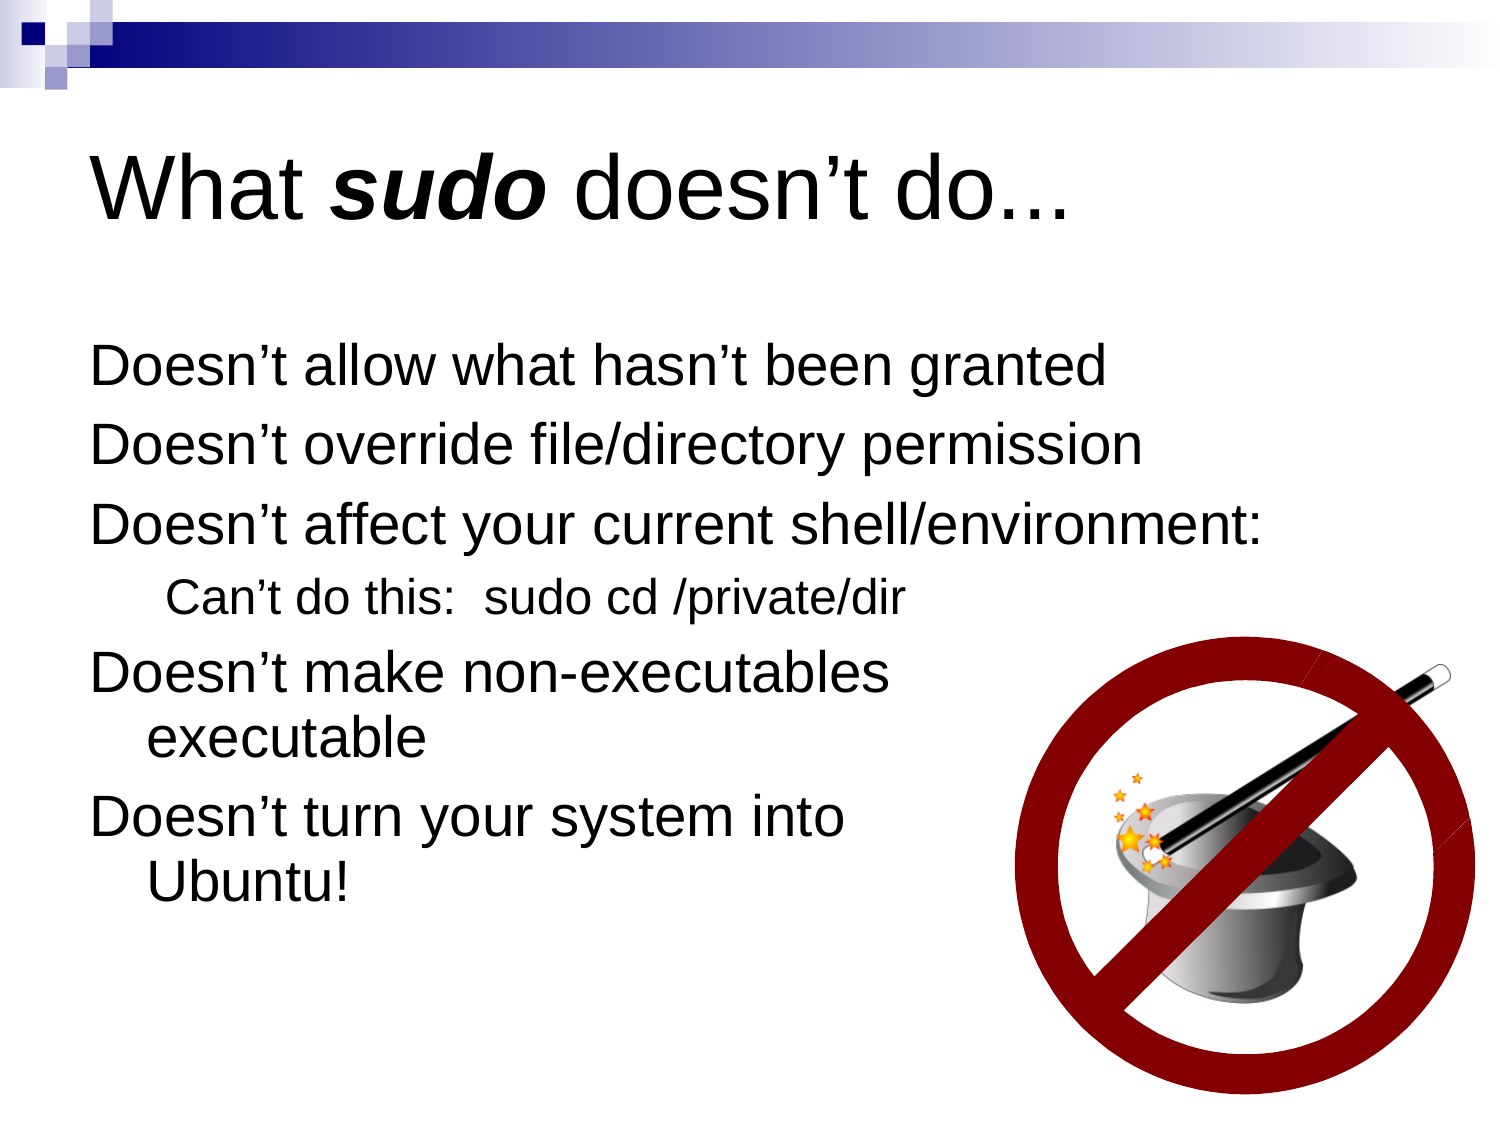

# What sudo doesn’t do...
Doesn’t allow what hasn’t been granted
Doesn’t override file/directory permission
Doesn’t affect your current shell/environment:
Can’t do this: sudo cd /private/dir
Doesn’t make non-executables
executable
Doesn’t turn your system into
Ubuntu!